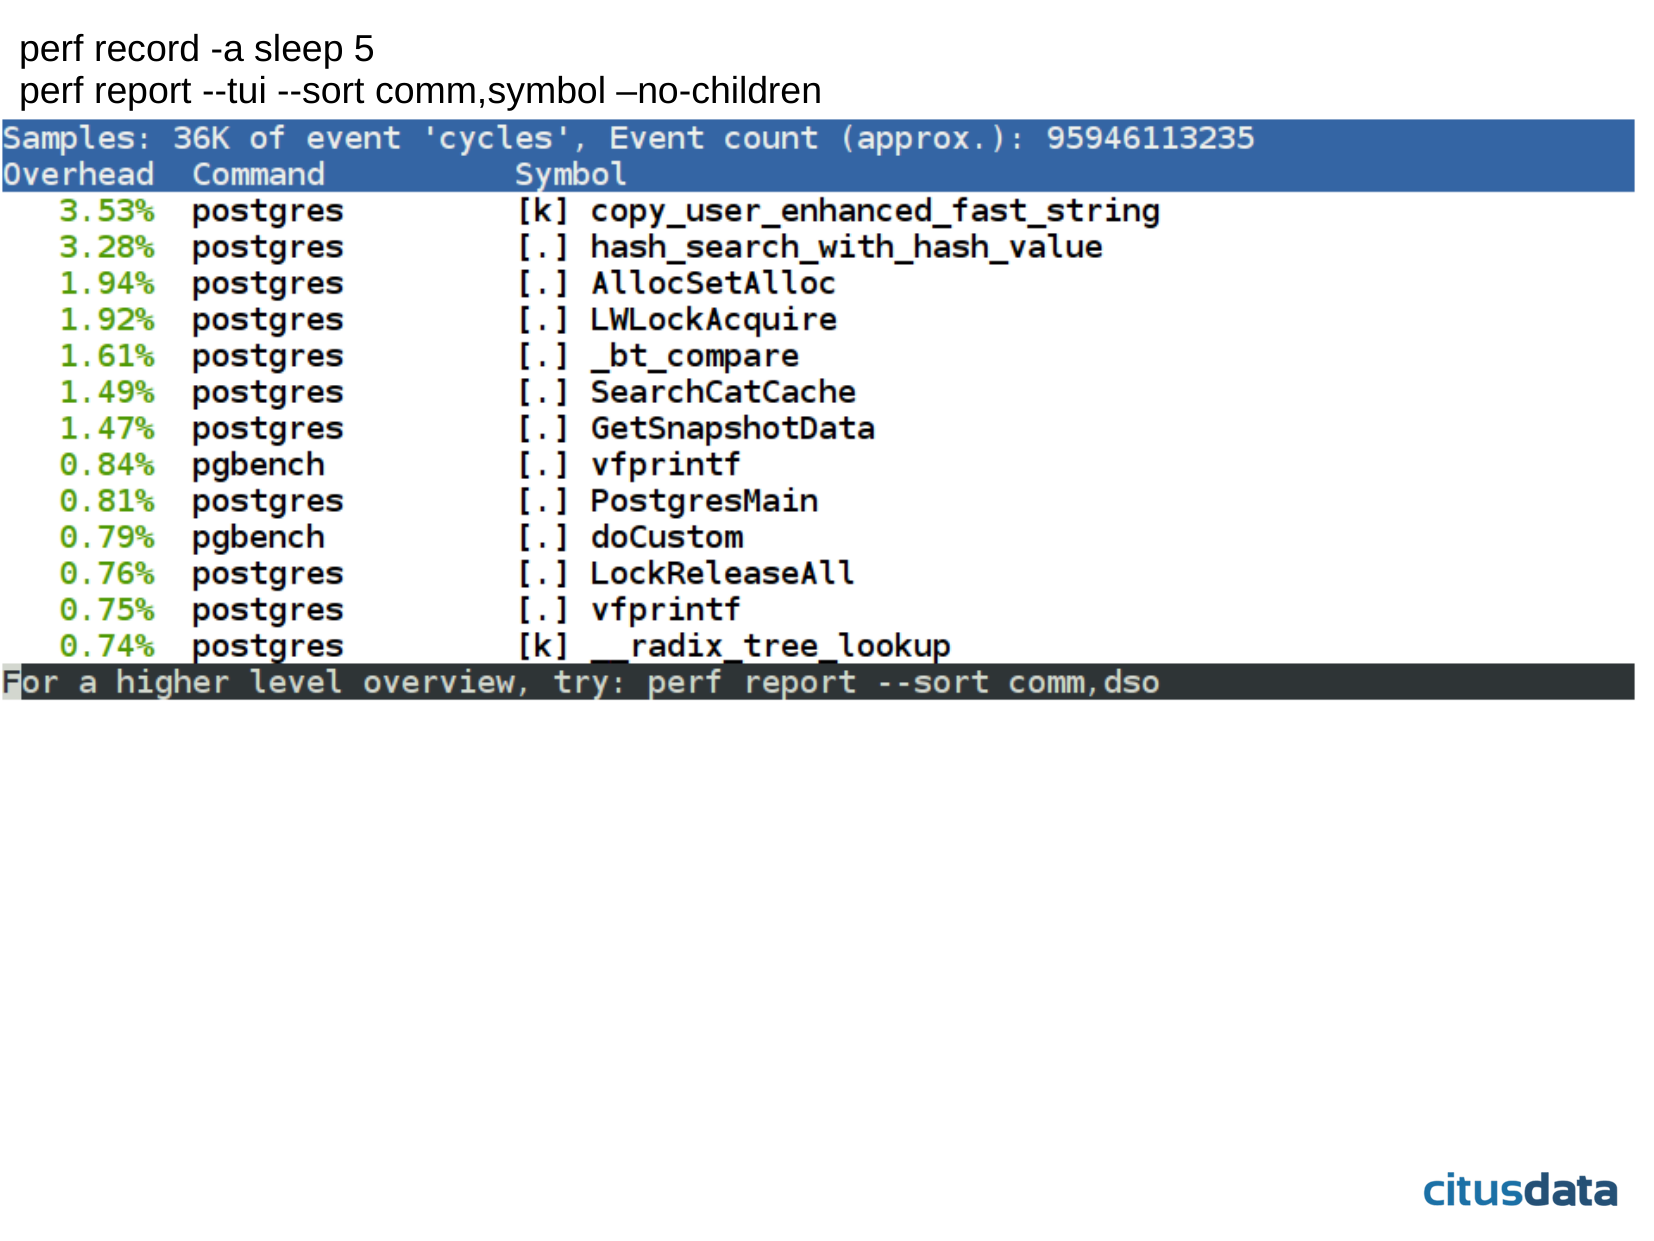

perf record -a sleep 5
perf report --tui --sort comm,symbol –no-children